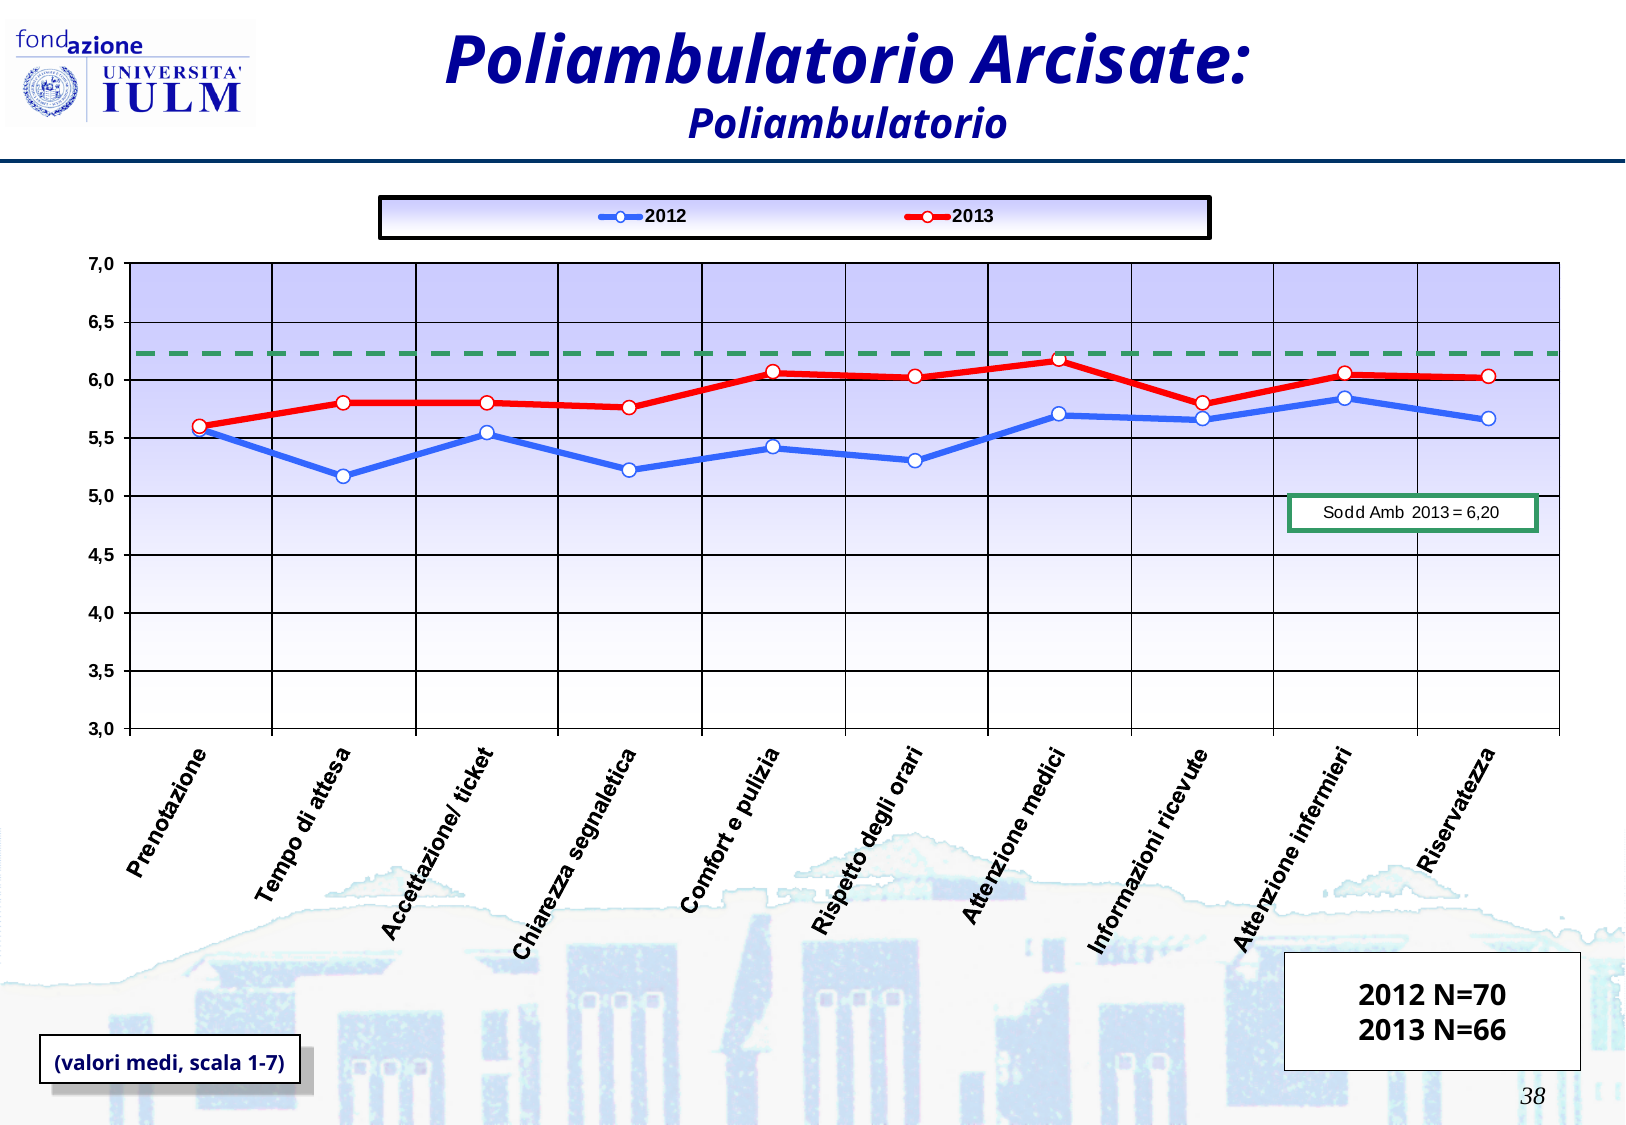

Poliambulatorio Arcisate: Poliambulatorio
2012 N=70
2013 N=66
(valori medi, scala 1-7)